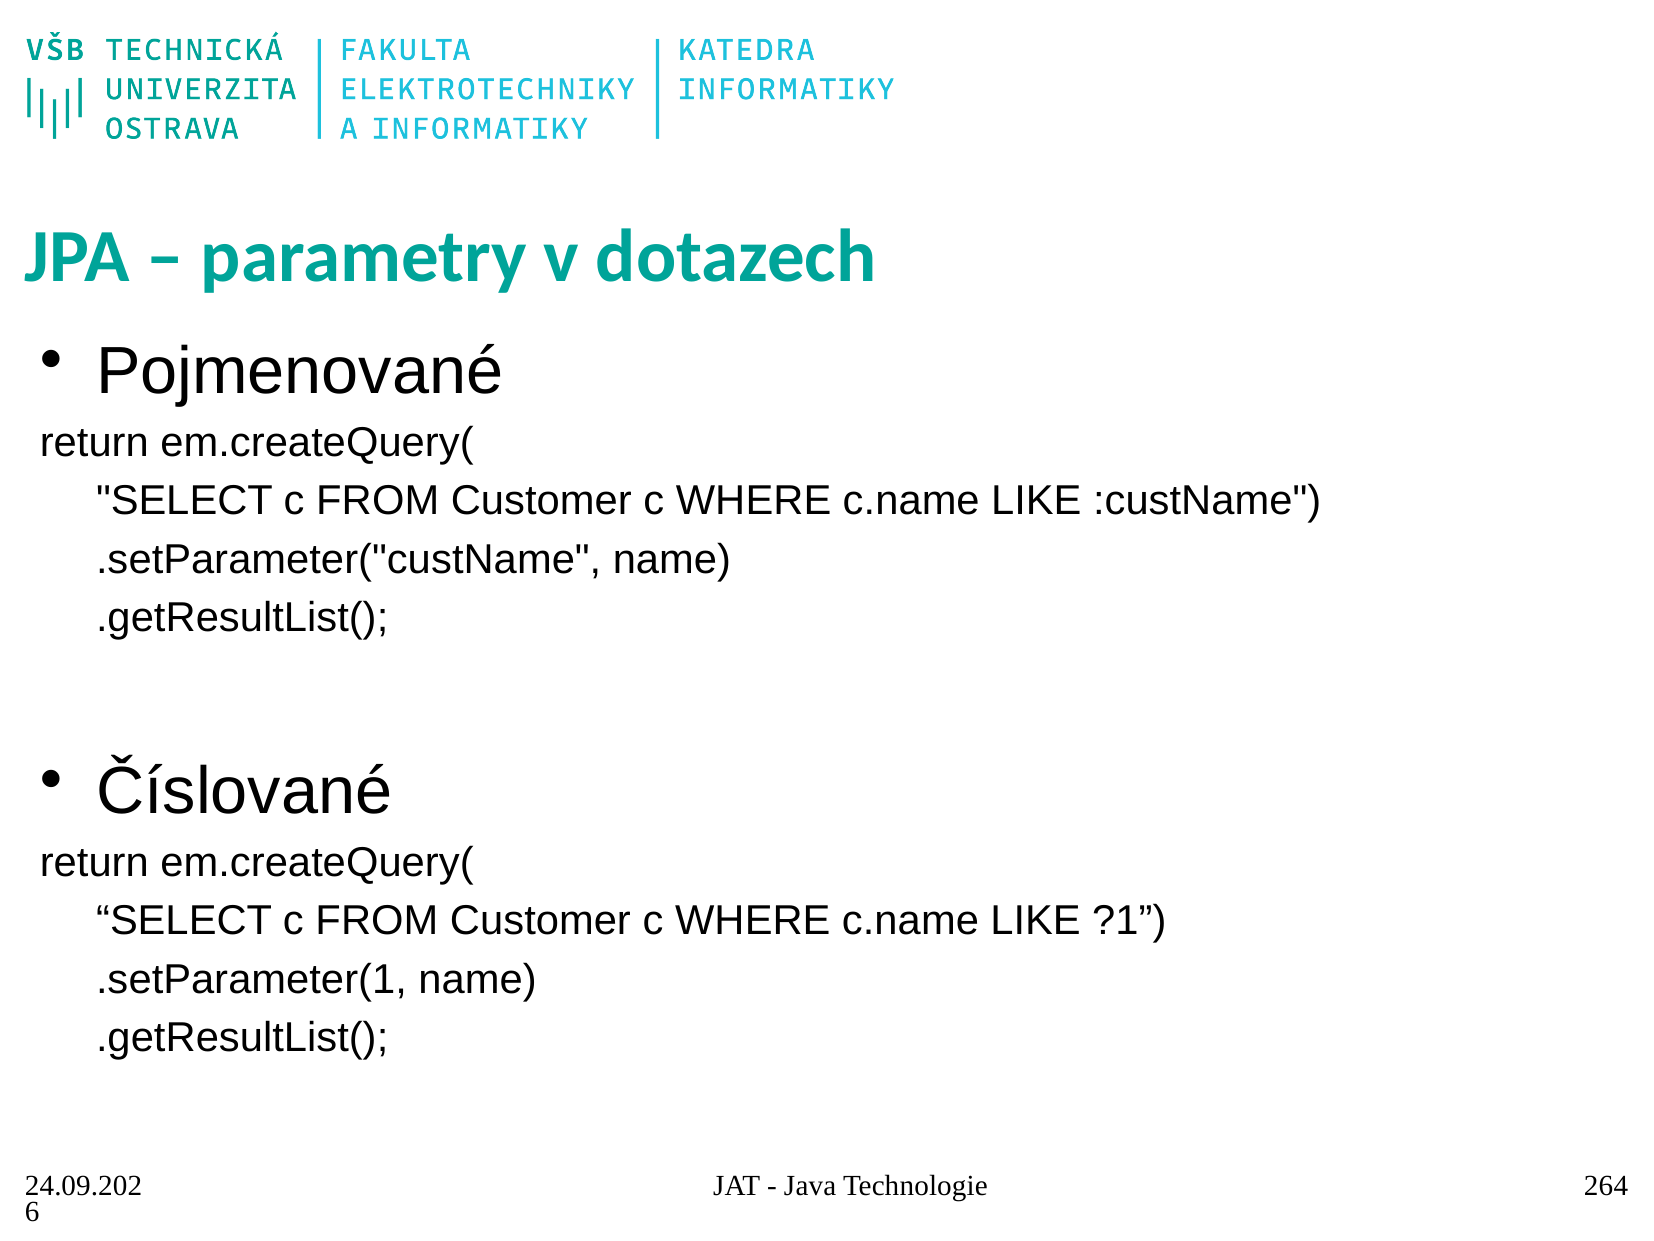

JPA – parametry v dotazech
# Pojmenované
return em.createQuery(
	"SELECT c FROM Customer c WHERE c.name LIKE :custName")
	.setParameter("custName", name)
	.getResultList();
Číslované
return em.createQuery(
	“SELECT c FROM Customer c WHERE c.name LIKE ?1”)
	.setParameter(1, name)
	.getResultList();
JAT - Java Technologie
264